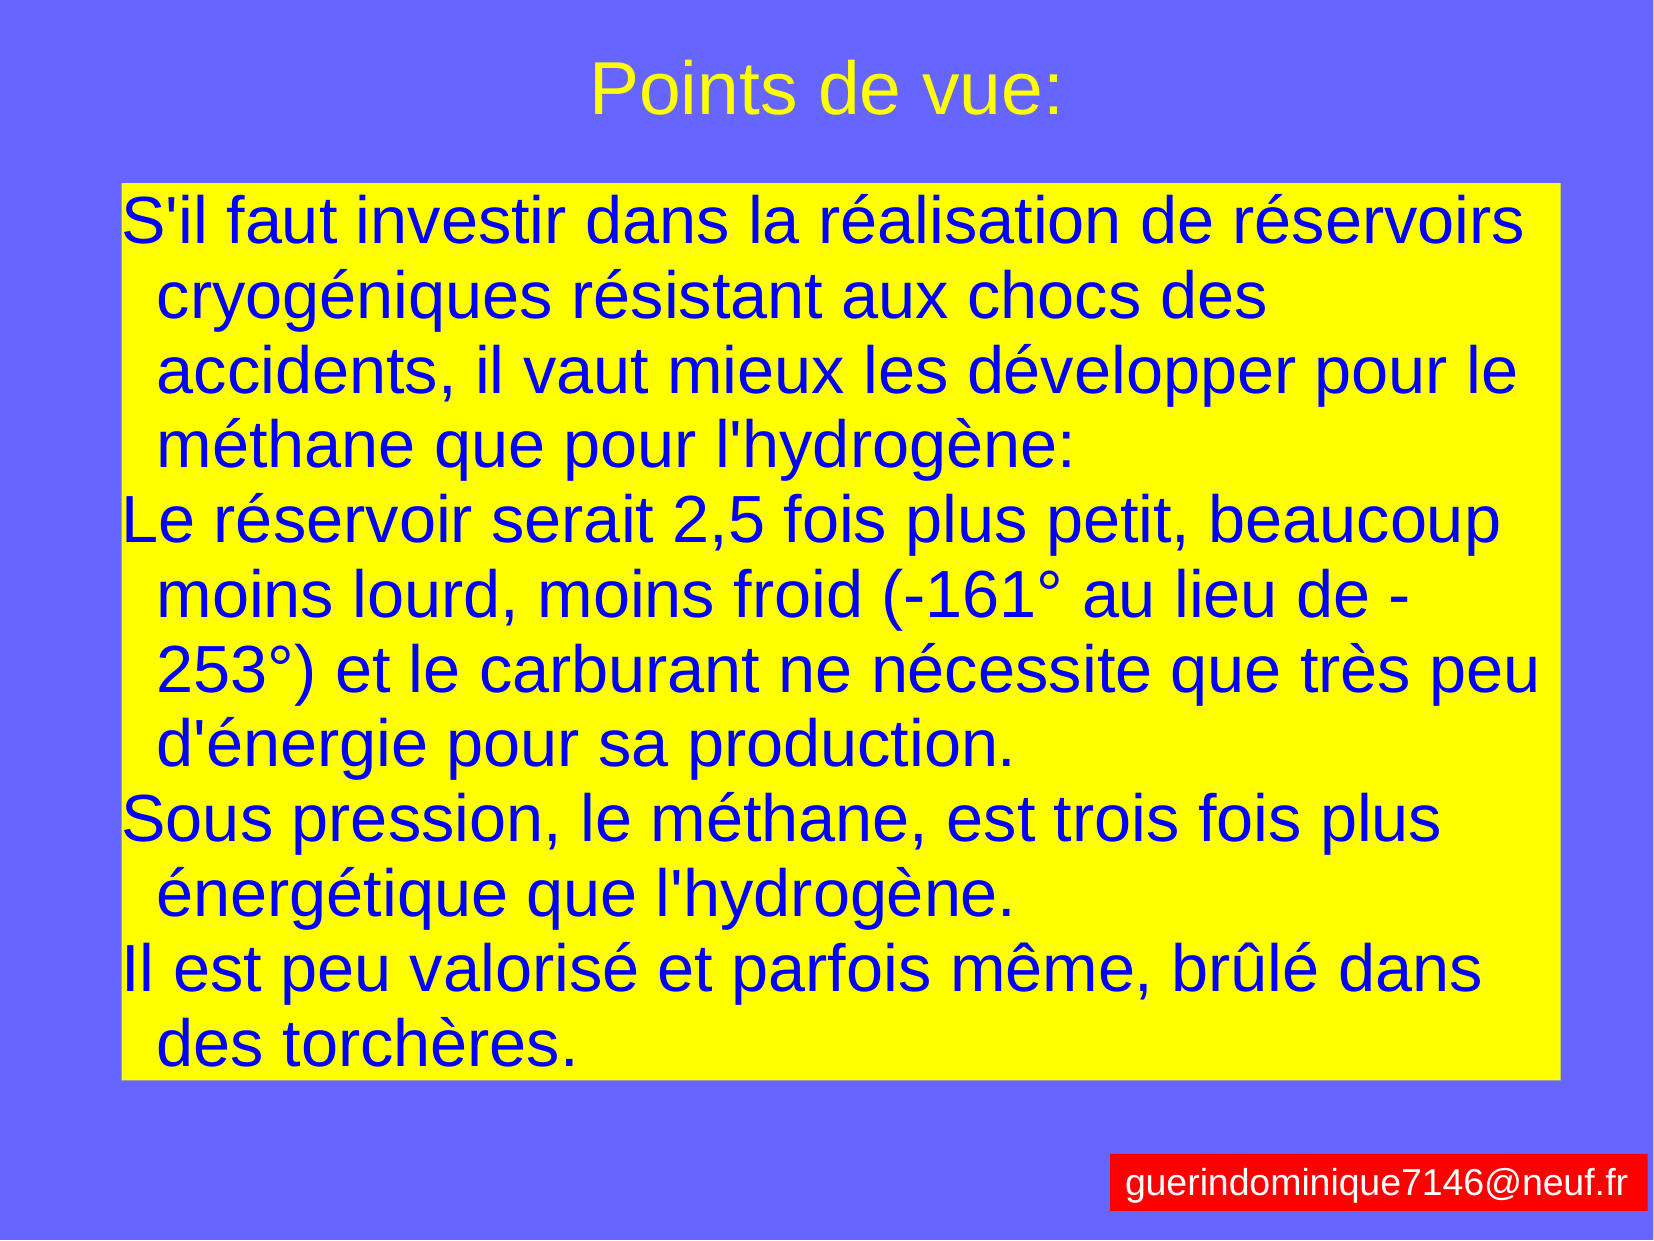

# Points de vue:
S'il faut investir dans la réalisation de réservoirs cryogéniques résistant aux chocs des accidents, il vaut mieux les développer pour le méthane que pour l'hydrogène:
Le réservoir serait 2,5 fois plus petit, beaucoup moins lourd, moins froid (-161° au lieu de -253°) et le carburant ne nécessite que très peu d'énergie pour sa production.
Sous pression, le méthane, est trois fois plus énergétique que l'hydrogène.
Il est peu valorisé et parfois même, brûlé dans des torchères.
guerindominique7146@neuf.fr